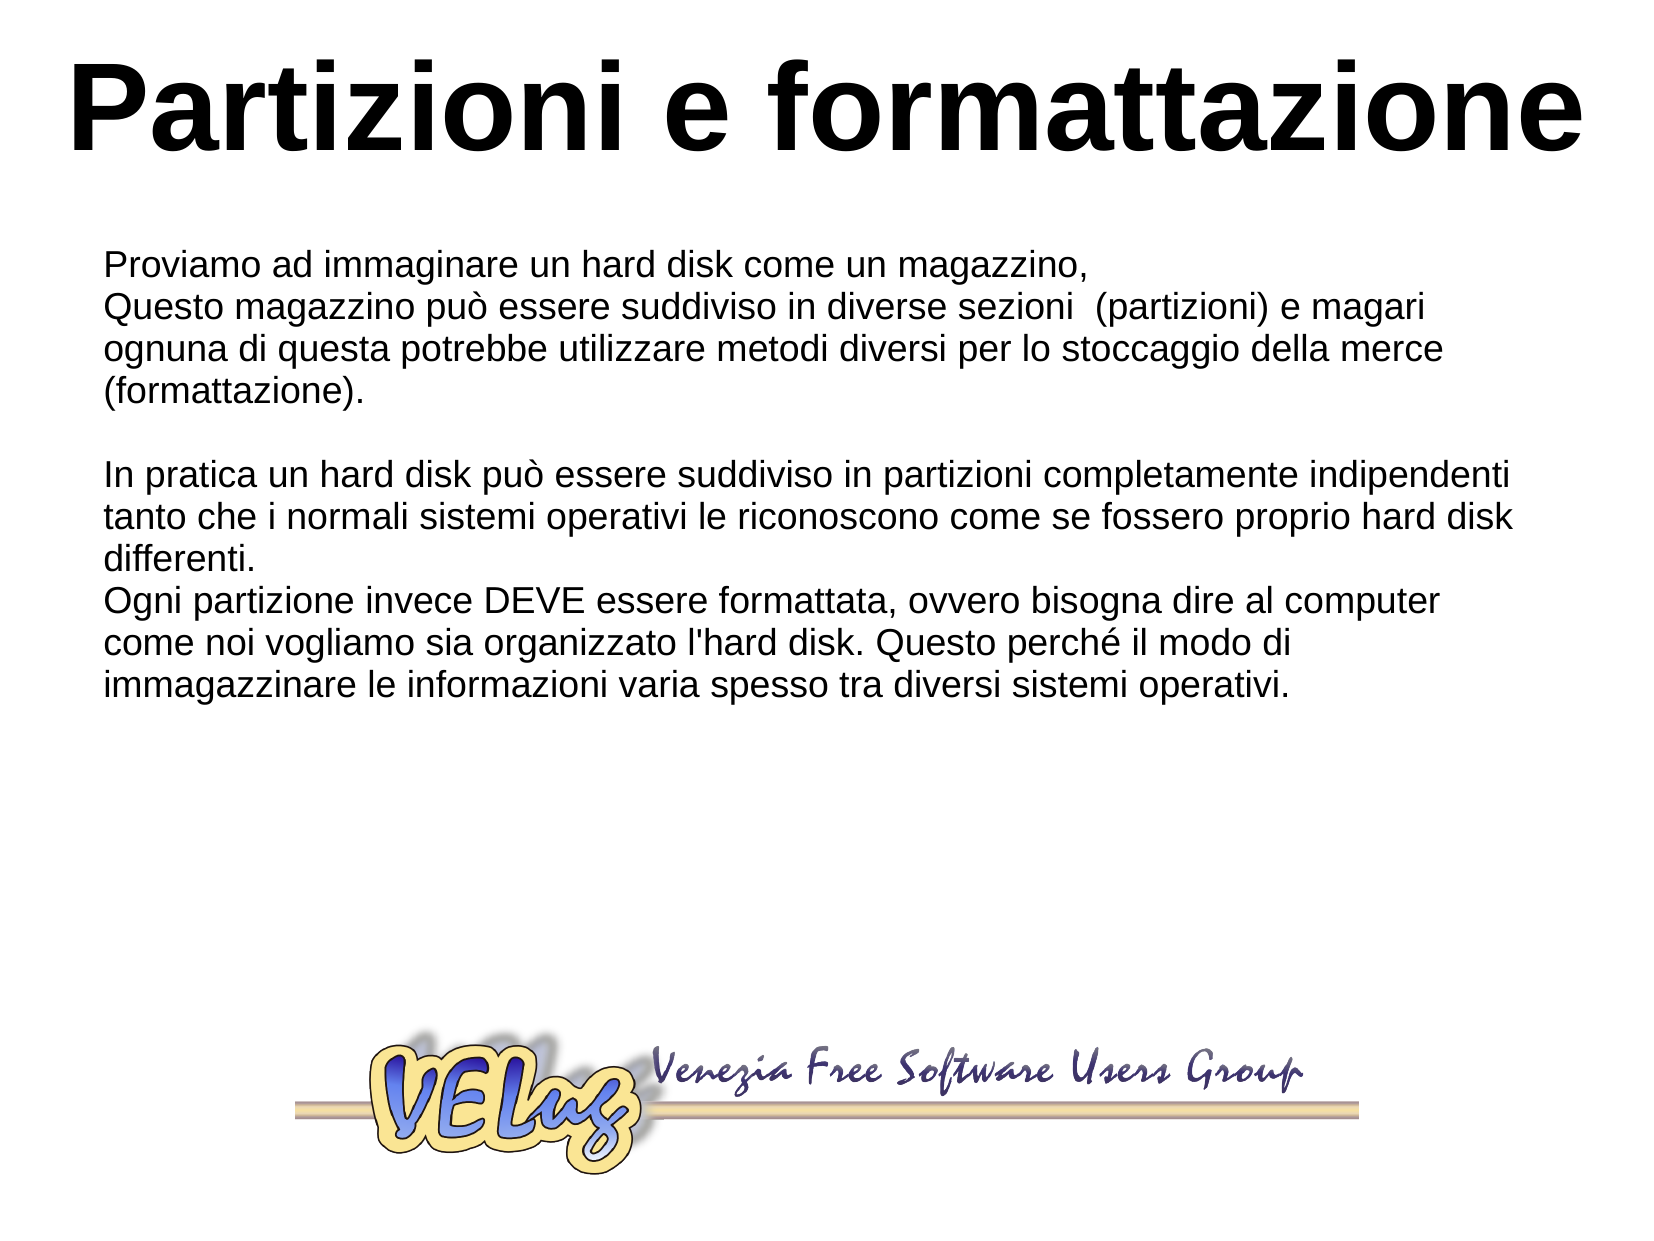

Partizioni e formattazione
Proviamo ad immaginare un hard disk come un magazzino,
Questo magazzino può essere suddiviso in diverse sezioni (partizioni) e magari ognuna di questa potrebbe utilizzare metodi diversi per lo stoccaggio della merce (formattazione).
In pratica un hard disk può essere suddiviso in partizioni completamente indipendenti tanto che i normali sistemi operativi le riconoscono come se fossero proprio hard disk differenti.
Ogni partizione invece DEVE essere formattata, ovvero bisogna dire al computer come noi vogliamo sia organizzato l'hard disk. Questo perché il modo di immagazzinare le informazioni varia spesso tra diversi sistemi operativi.